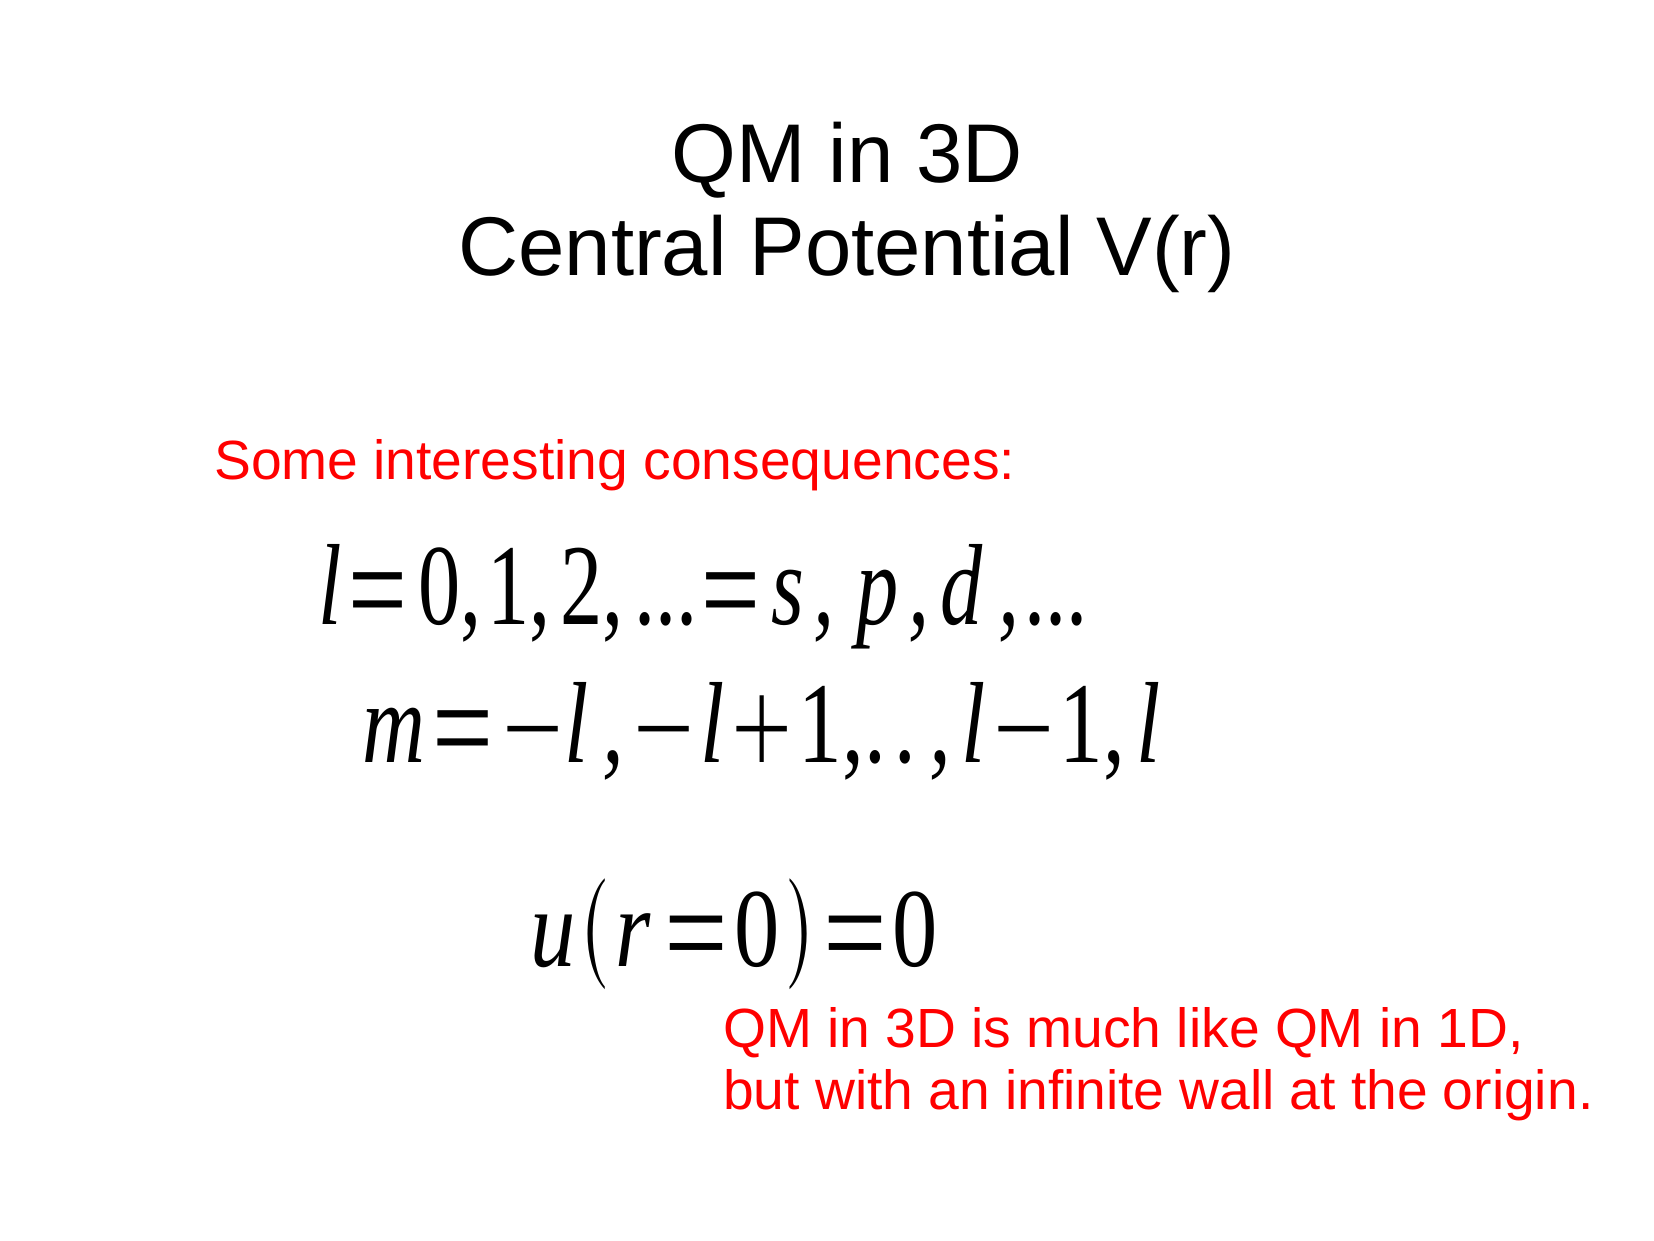

# QM in 3D Central Potential V(r)
Some interesting consequences:
QM in 3D is much like QM in 1D, but with an infinite wall at the origin.